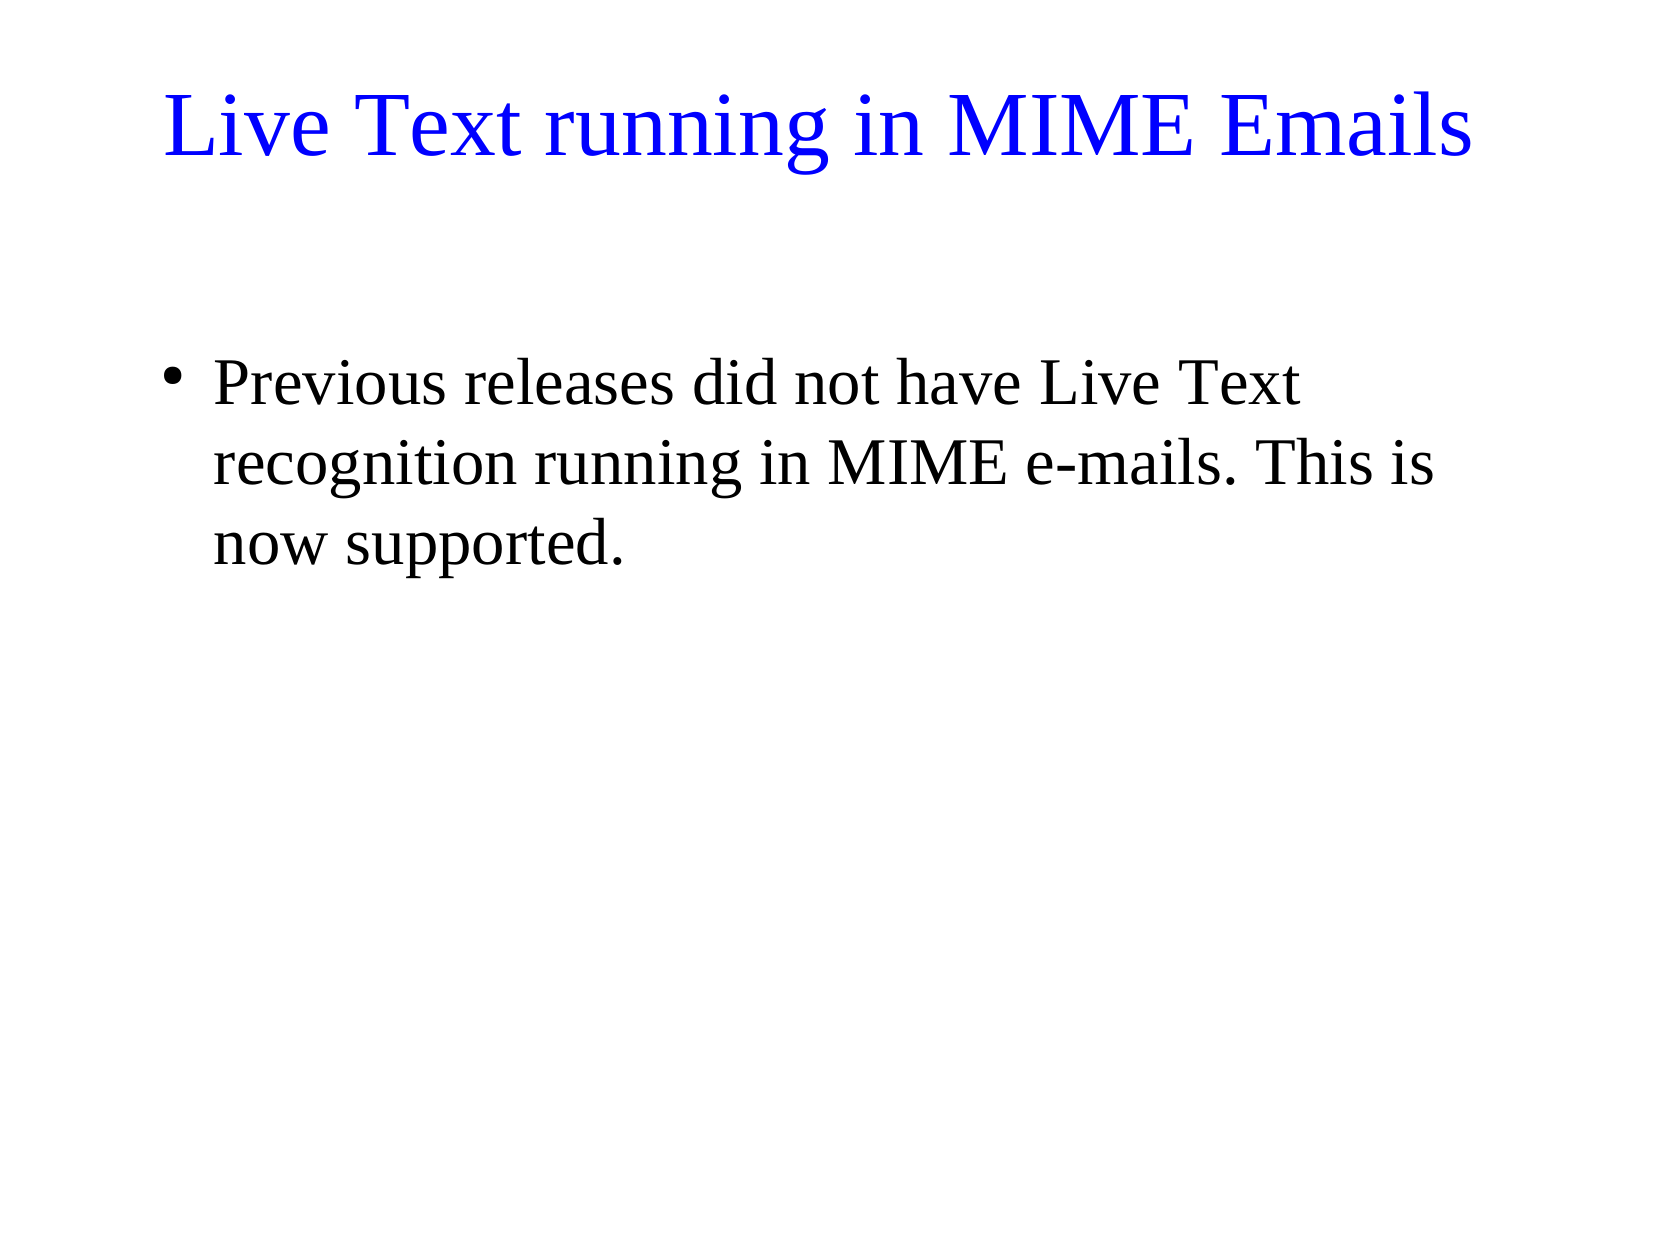

# Live Text running in MIME Emails
Previous releases did not have Live Text recognition running in MIME e-mails. This is now supported.